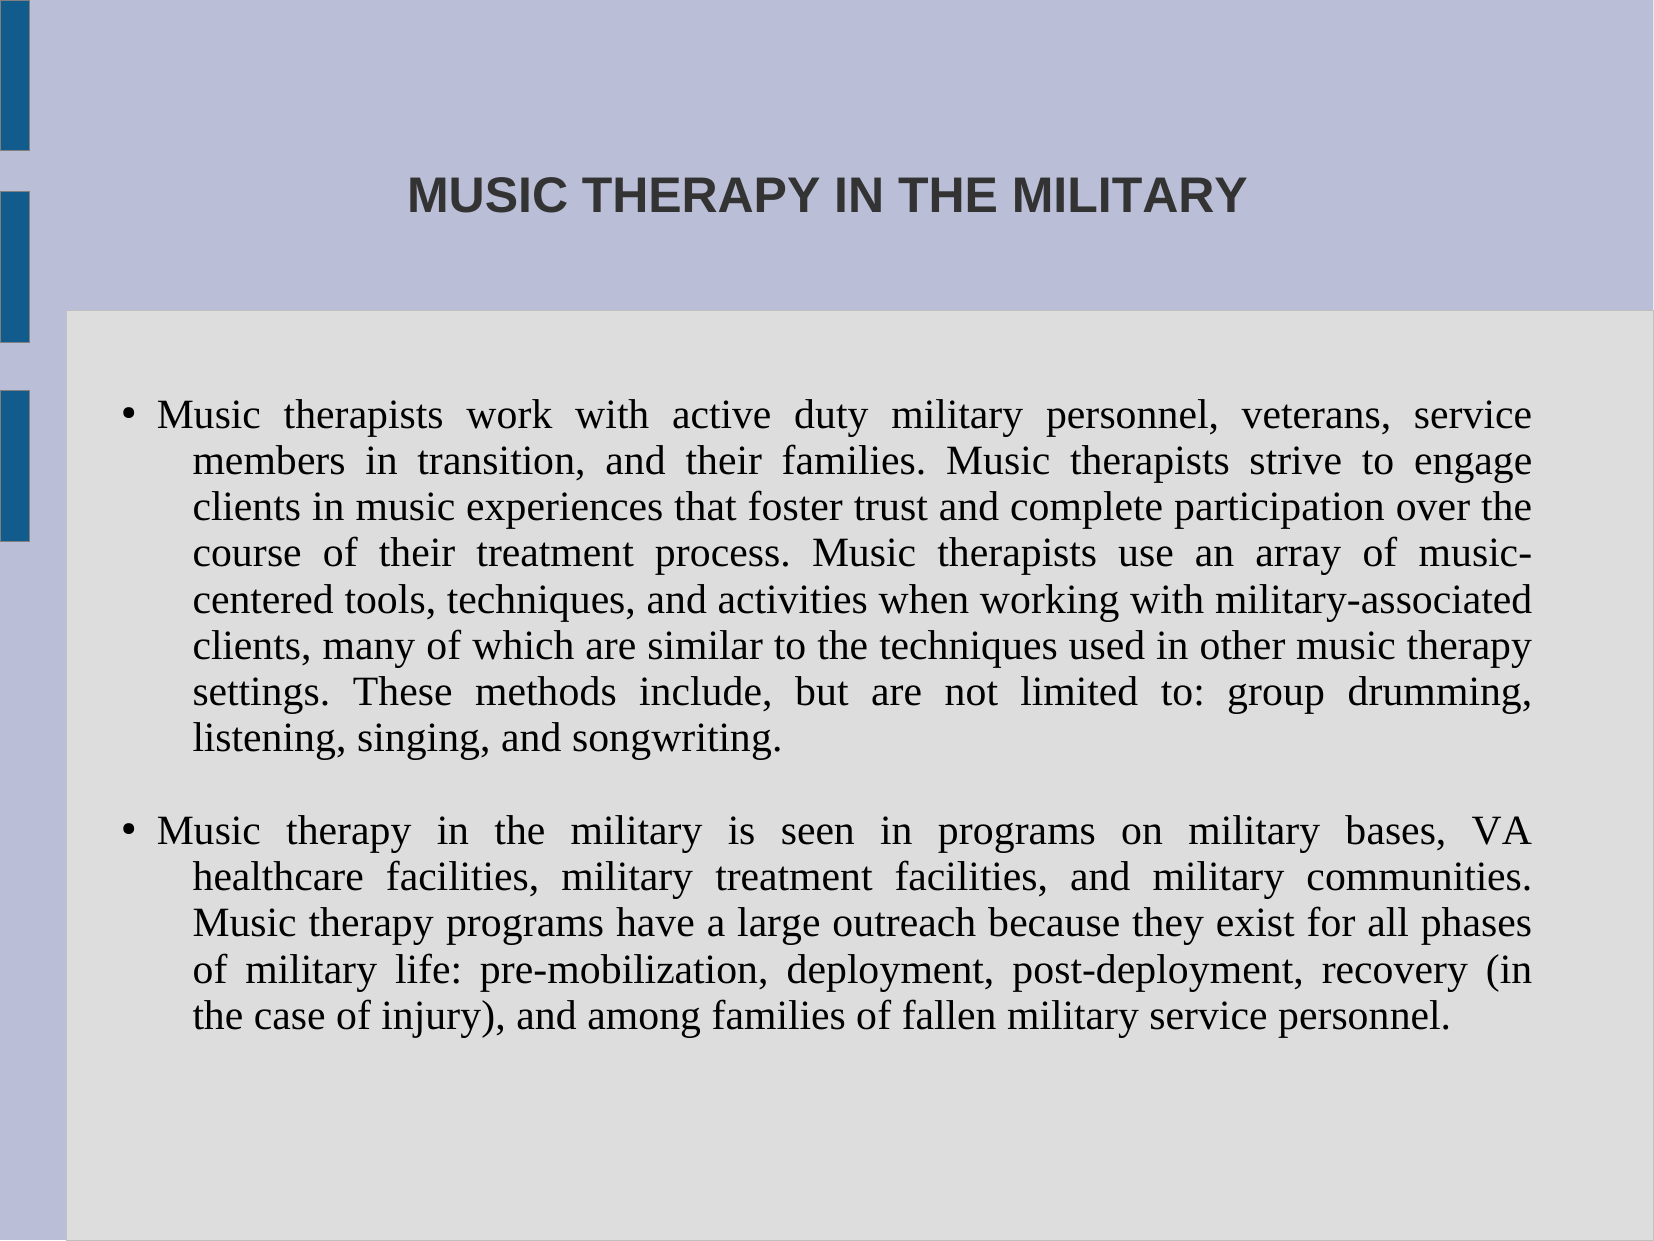

# MUSIC THERAPY IN THE MILITARY
Music therapists work with active duty military personnel, veterans, service members in transition, and their families. Music therapists strive to engage clients in music experiences that foster trust and complete participation over the course of their treatment process. Music therapists use an array of music-centered tools, techniques, and activities when working with military-associated clients, many of which are similar to the techniques used in other music therapy settings. These methods include, but are not limited to: group drumming, listening, singing, and songwriting.
Music therapy in the military is seen in programs on military bases, VA healthcare facilities, military treatment facilities, and military communities. Music therapy programs have a large outreach because they exist for all phases of military life: pre-mobilization, deployment, post-deployment, recovery (in the case of injury), and among families of fallen military service personnel.